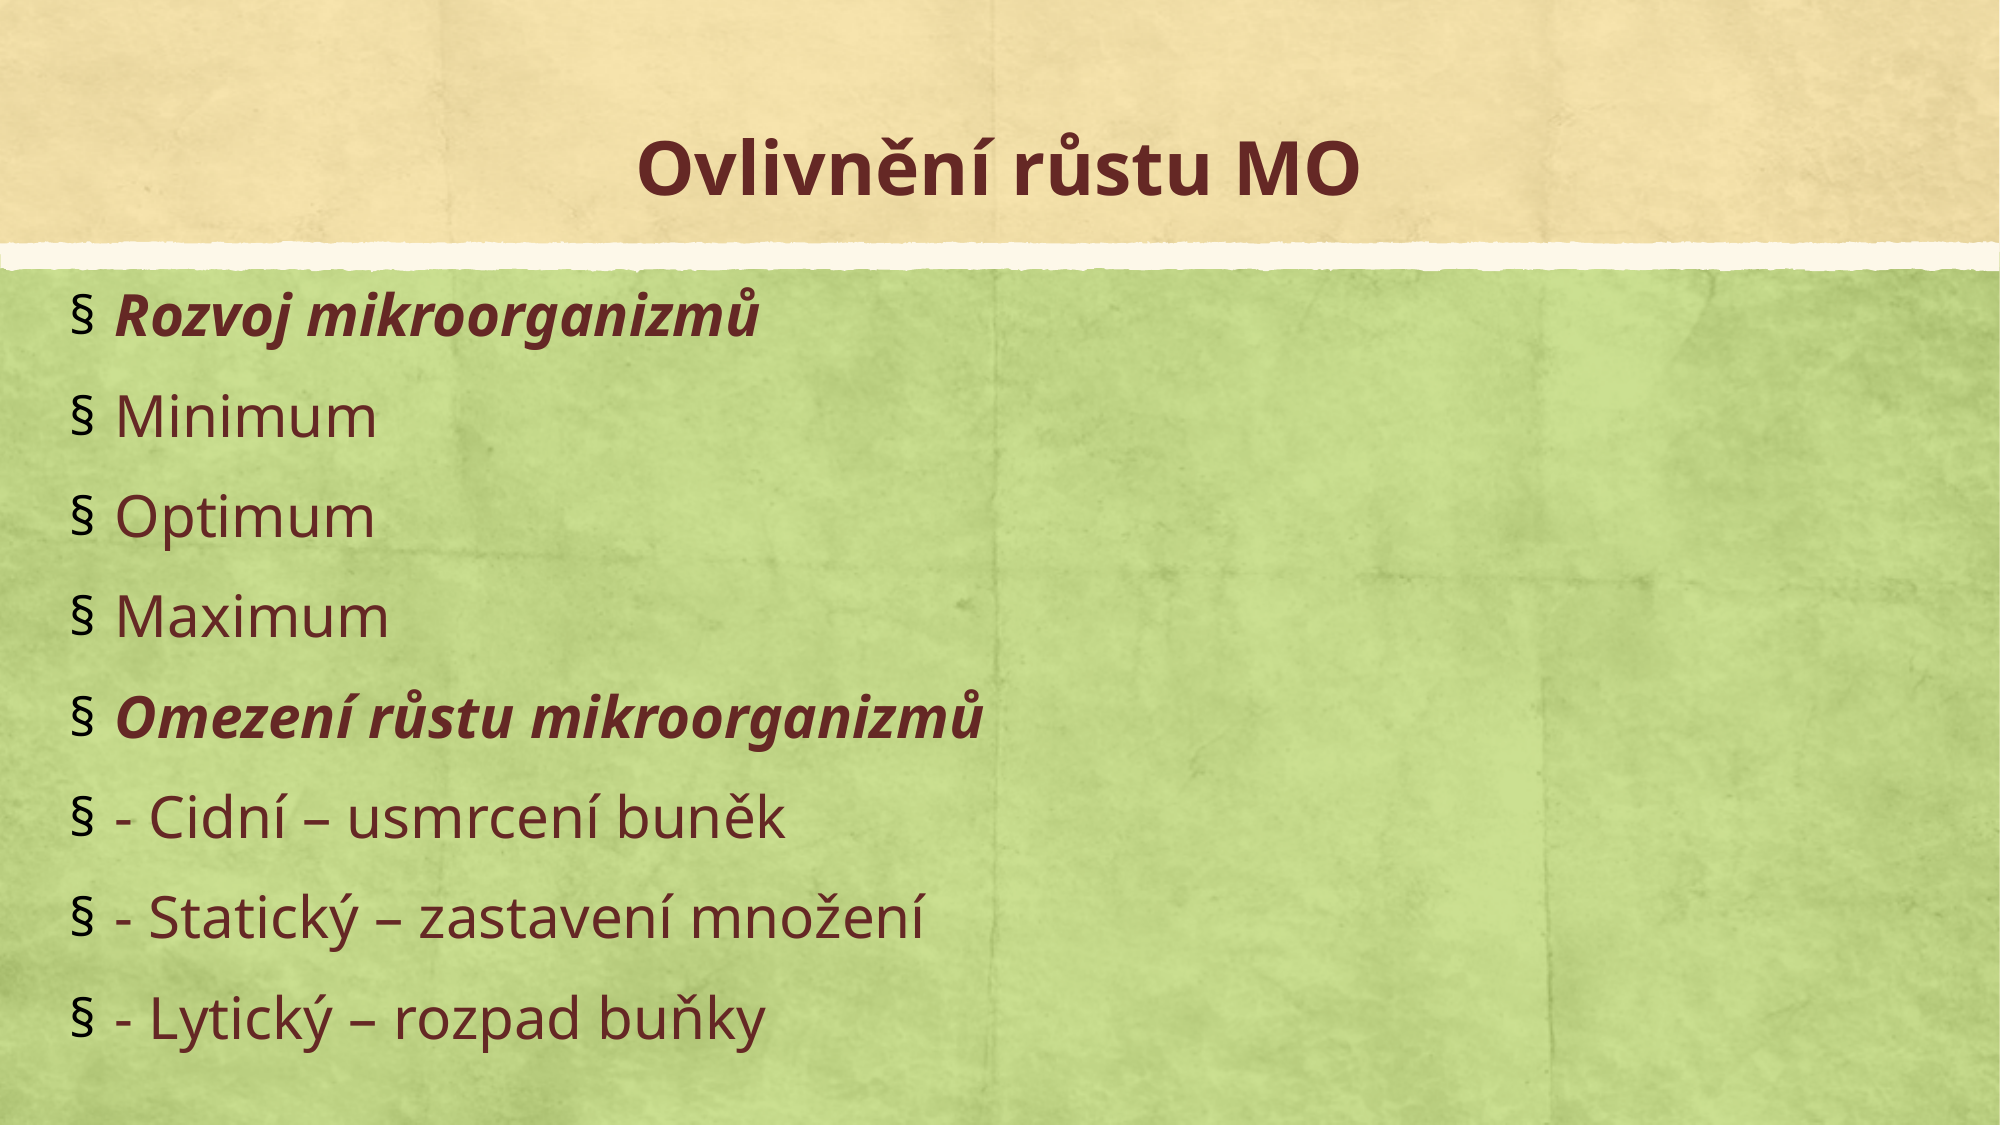

# Ovlivnění růstu MO
Rozvoj mikroorganizmů
Minimum
Optimum
Maximum
Omezení růstu mikroorganizmů
- Cidní – usmrcení buněk
- Statický – zastavení množení
- Lytický – rozpad buňky